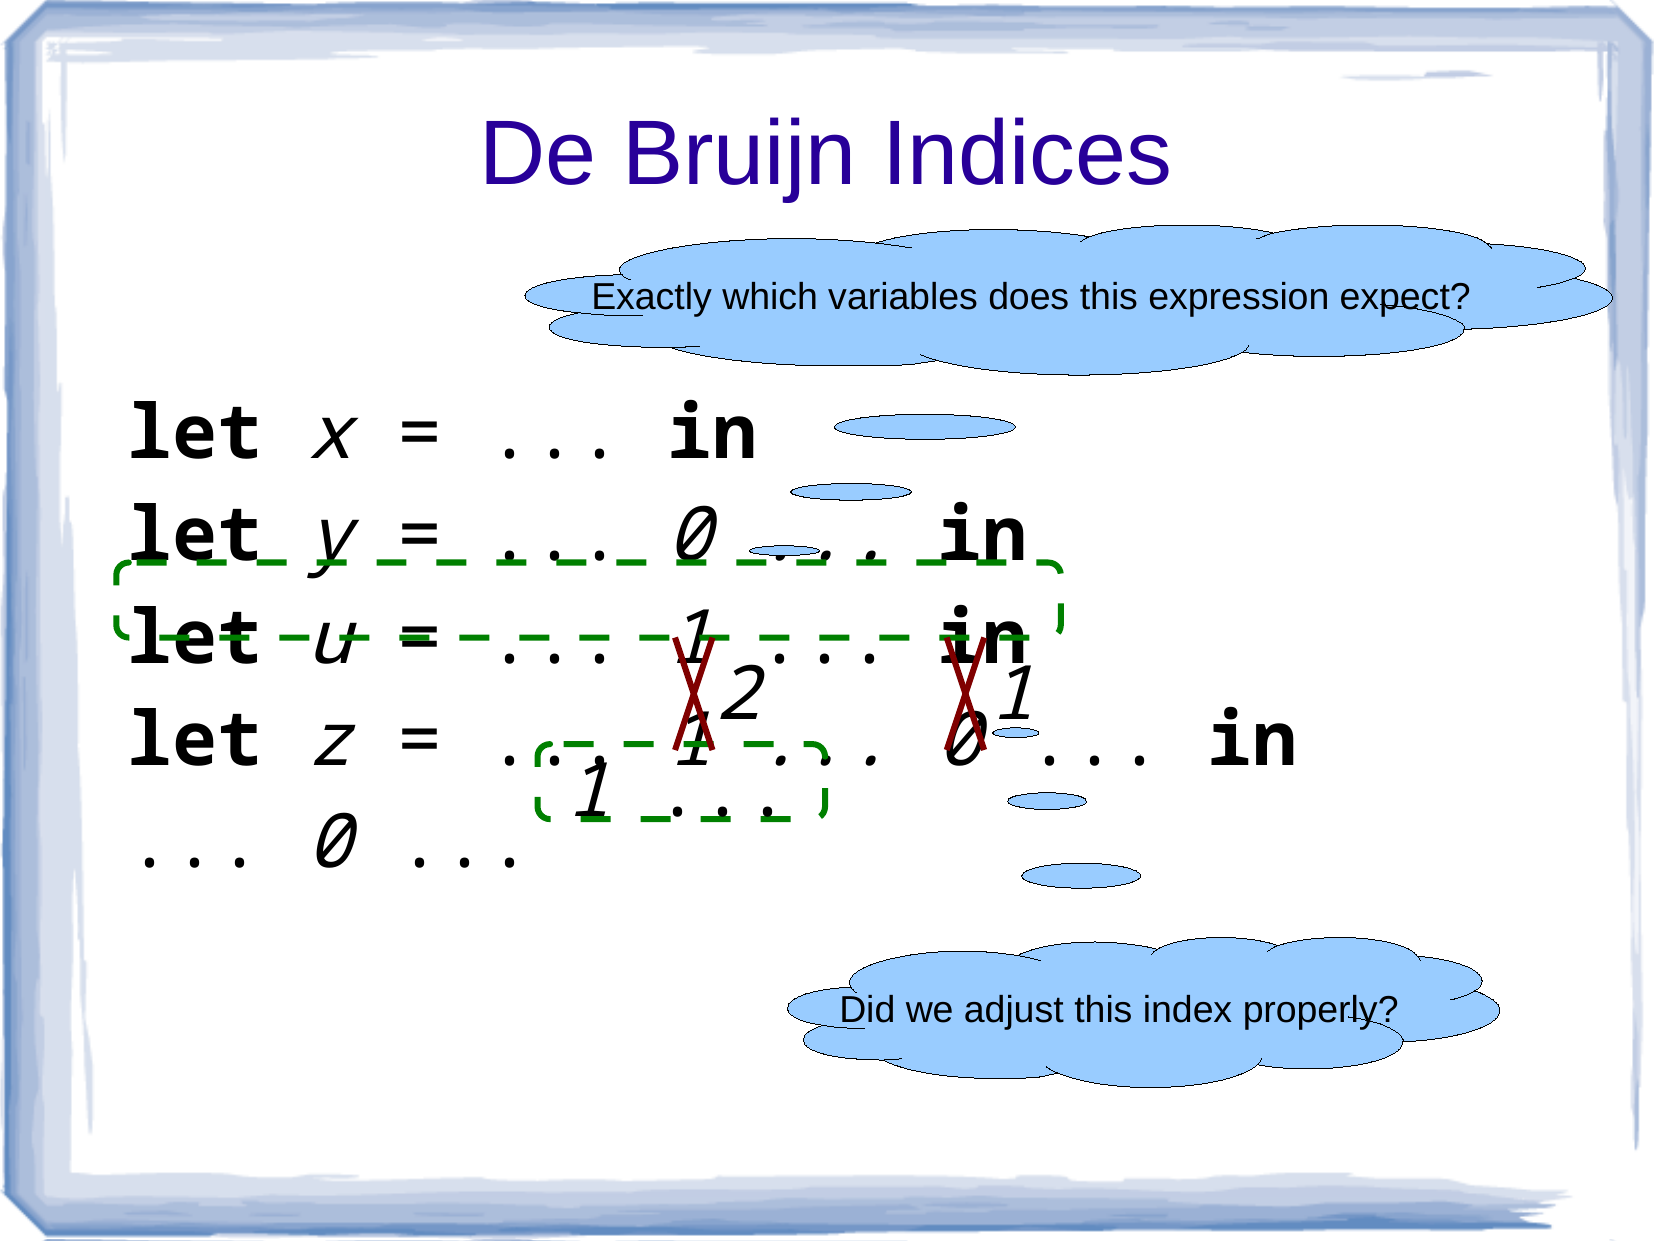

# De Bruijn Indices
Exactly which variables does this expression expect?
let x = ... in
let y = ... 0 ... in
let u = ... 1 ... in
let z = ... 1 ... 0 ... in
... 0 ...
2
1
1 ...
Did we adjust this index properly?